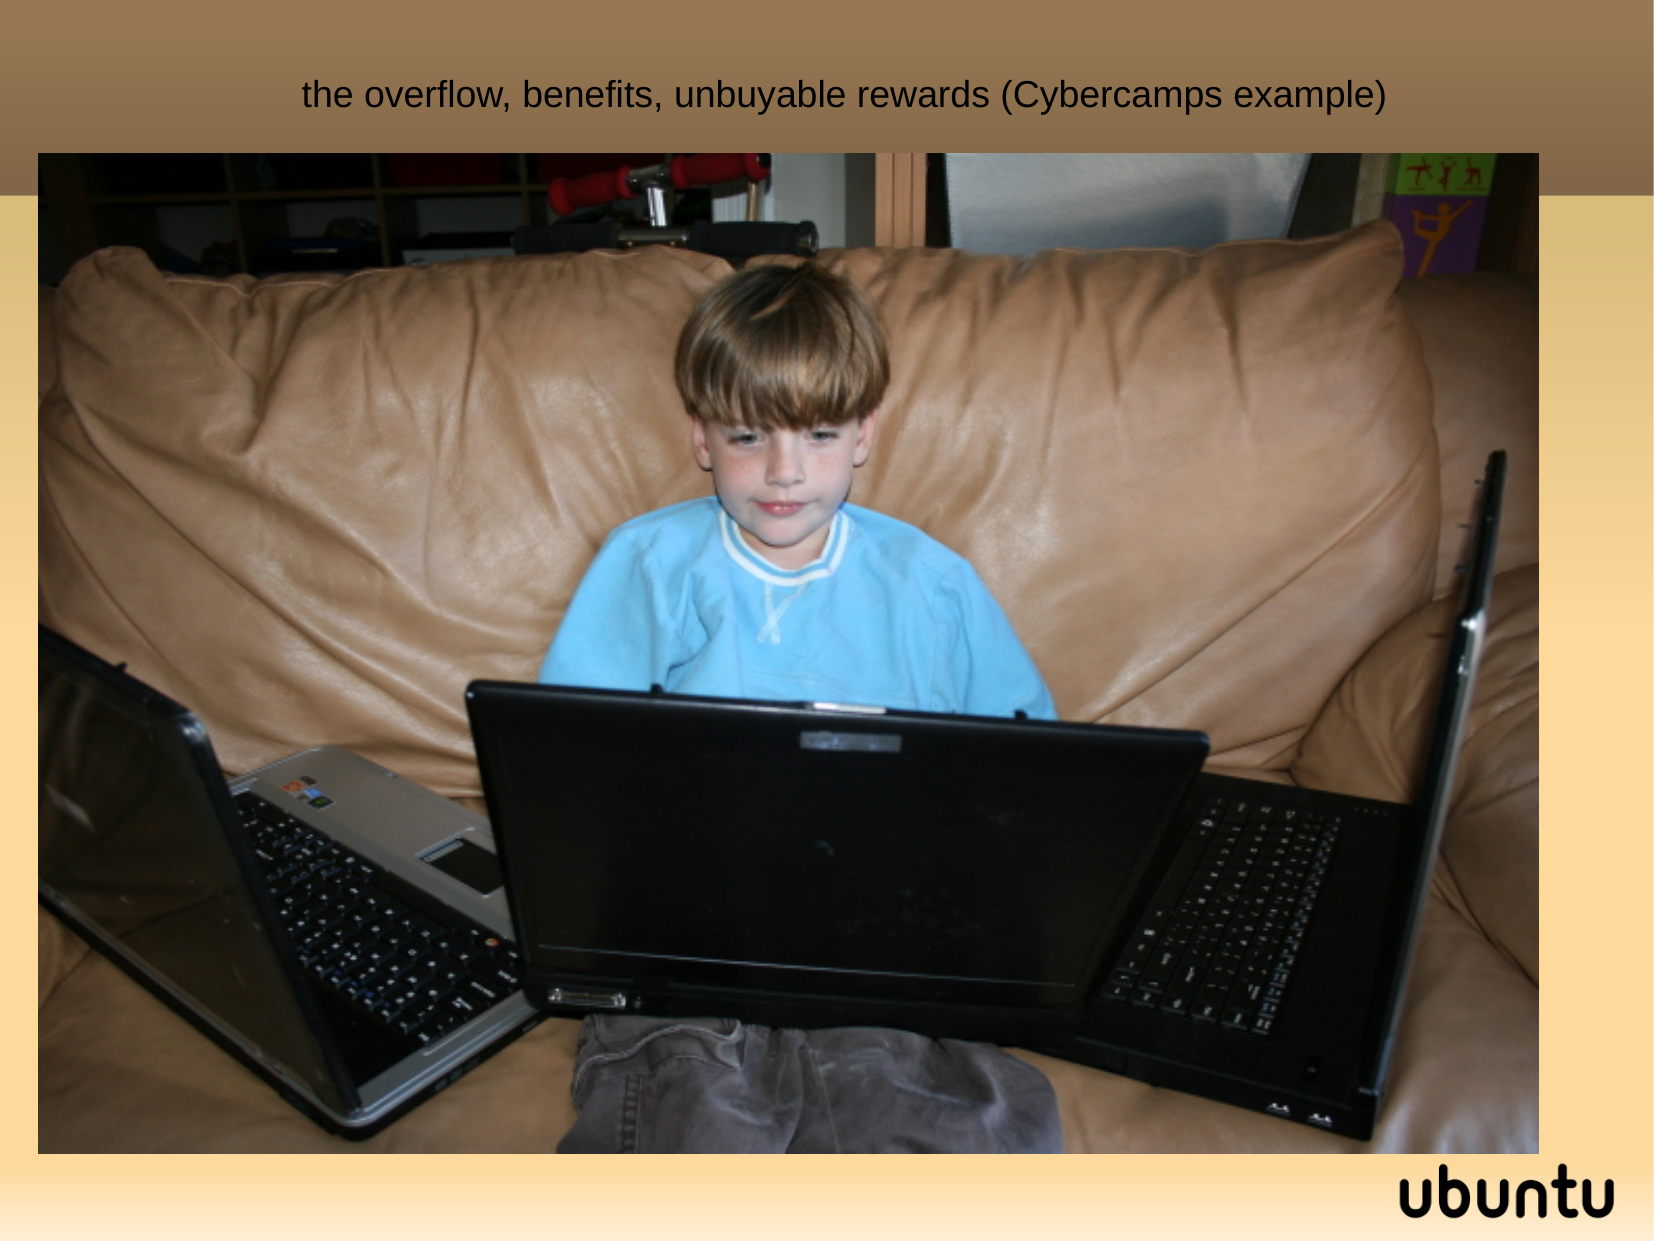

the overflow, benefits, unbuyable rewards (Cybercamps example)